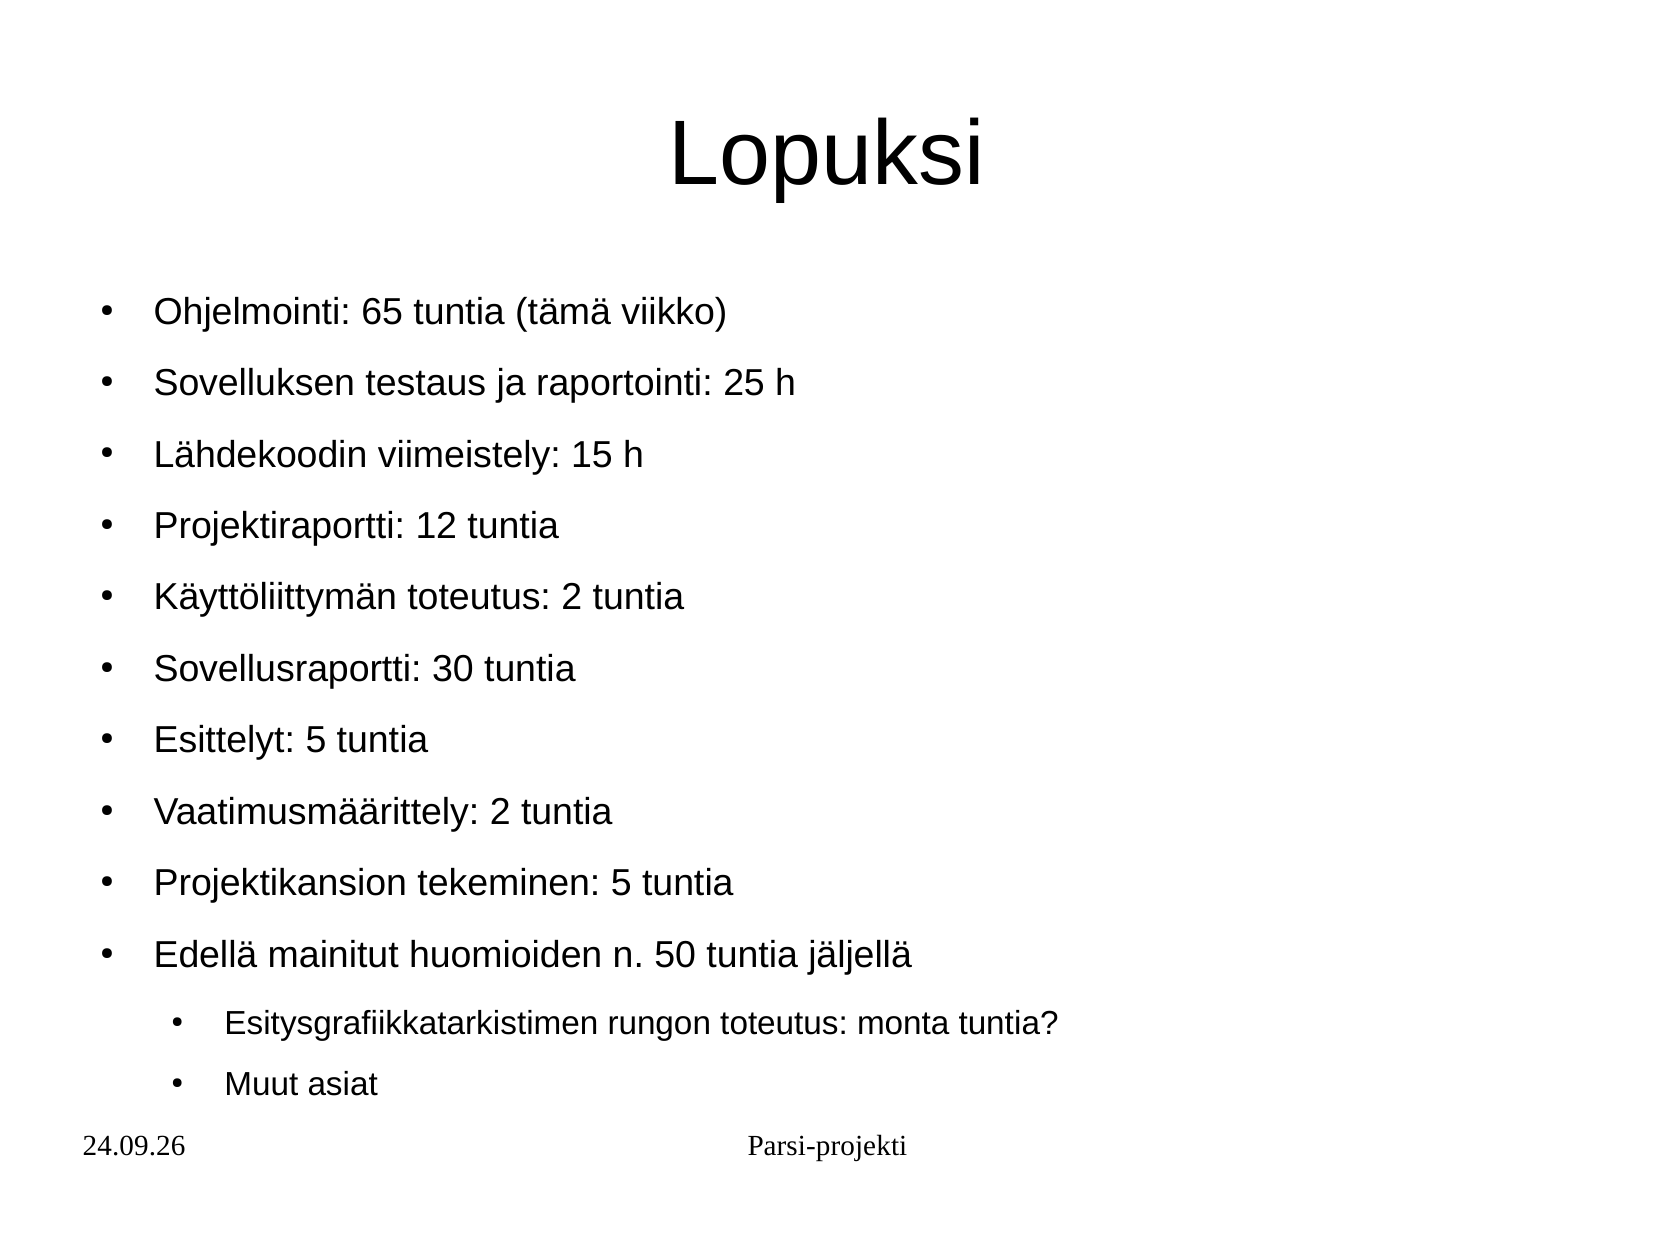

# Lopuksi
Ohjelmointi: 65 tuntia (tämä viikko)
Sovelluksen testaus ja raportointi: 25 h
Lähdekoodin viimeistely: 15 h
Projektiraportti: 12 tuntia
Käyttöliittymän toteutus: 2 tuntia
Sovellusraportti: 30 tuntia
Esittelyt: 5 tuntia
Vaatimusmäärittely: 2 tuntia
Projektikansion tekeminen: 5 tuntia
Edellä mainitut huomioiden n. 50 tuntia jäljellä
Esitysgrafiikkatarkistimen rungon toteutus: monta tuntia?
Muut asiat
Parsi-projekti